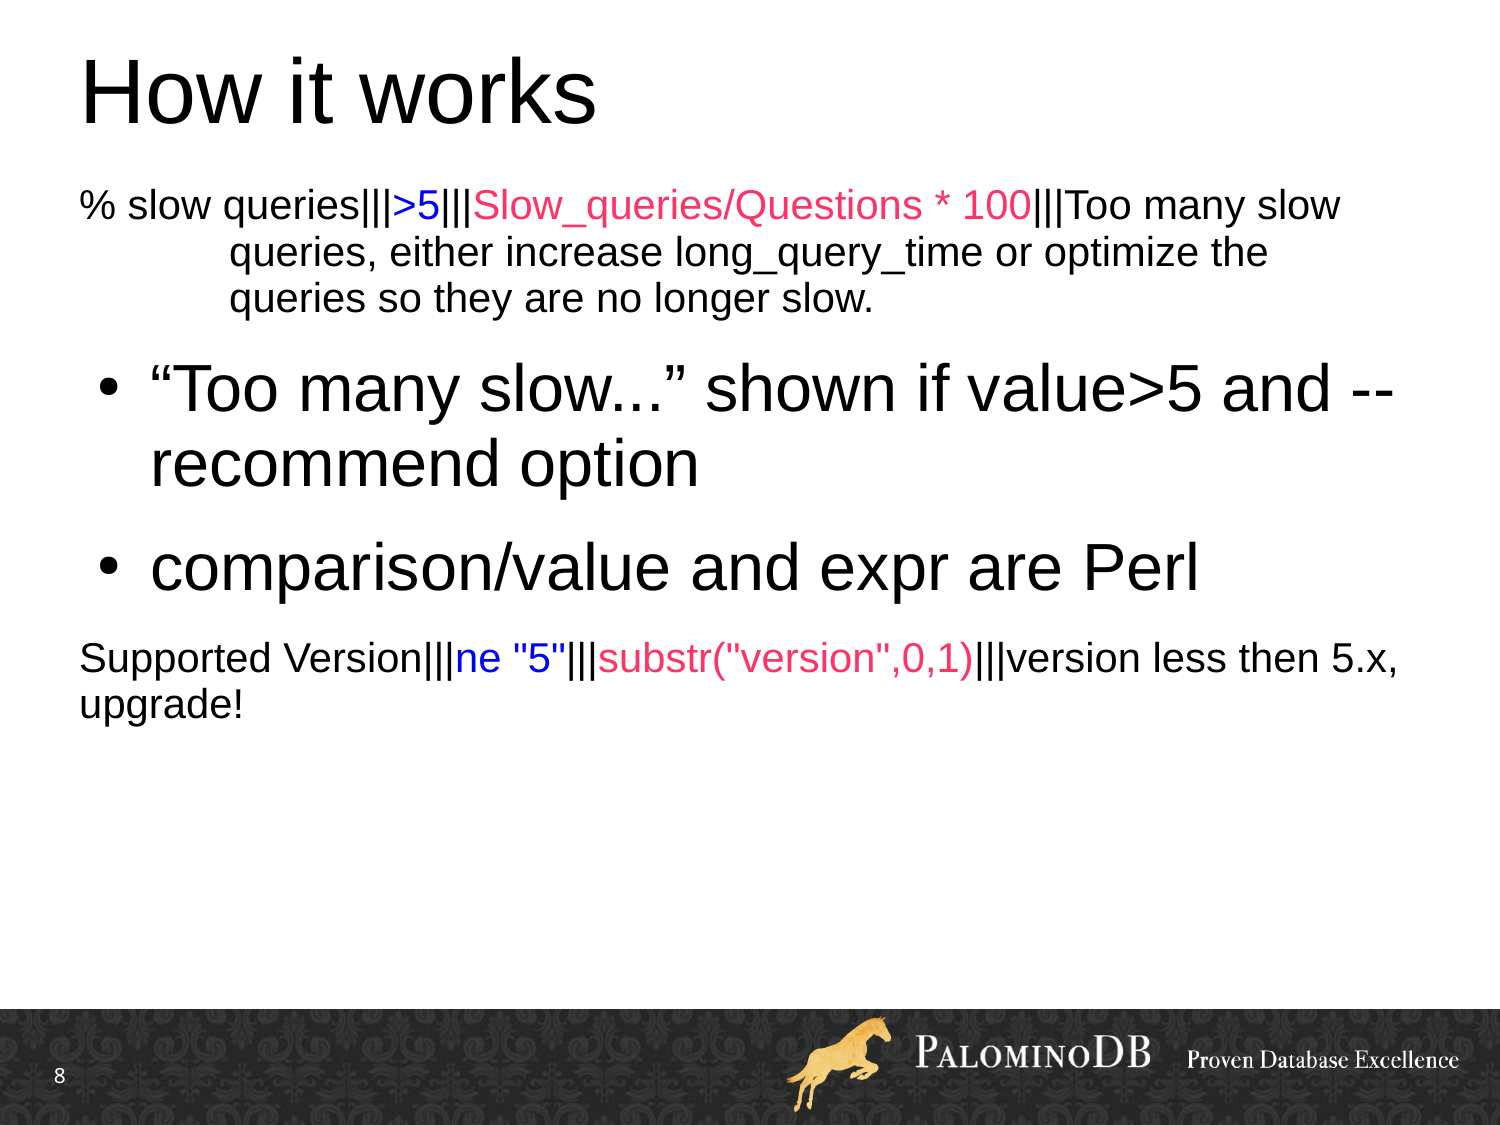

# How it works
% slow queries|||>5|||Slow_queries/Questions * 100|||Too many slow			queries, either increase long_query_time or optimize the 			queries so they are no longer slow.
“Too many slow...” shown if value>5 and --recommend option
comparison/value and expr are Perl
Supported Version|||ne "5"|||substr("version",0,1)|||version less then 5.x, upgrade!